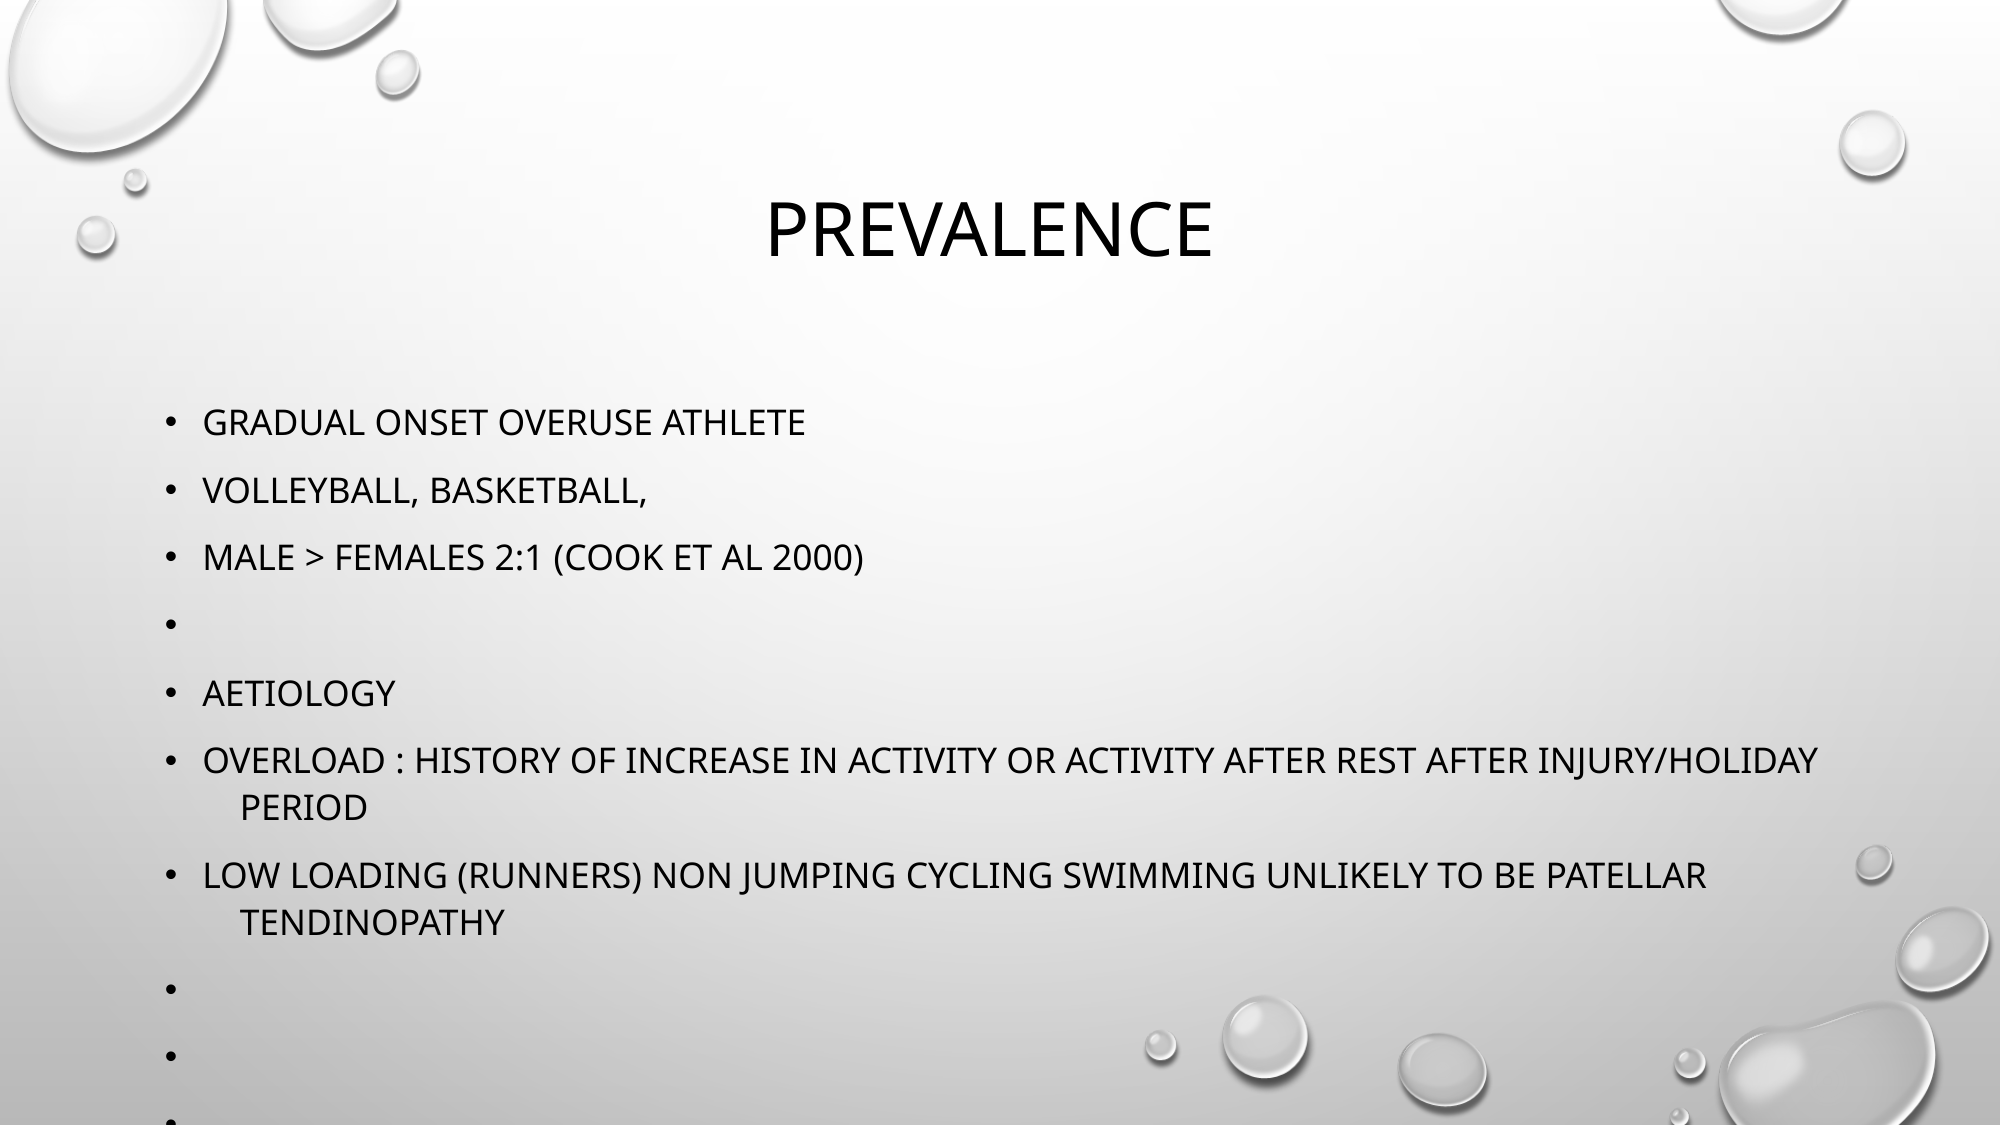

# Prevalence
Gradual onset overuse athlete
Volleyball, basketball,
Male > females 2:1 (Cook et al 2000)
Aetiology
Overload : History of increase in activity or activity after rest after injury/holiday period
Low loading (runners) non jumping cycling swimming unlikely to be patellar tendinopathy